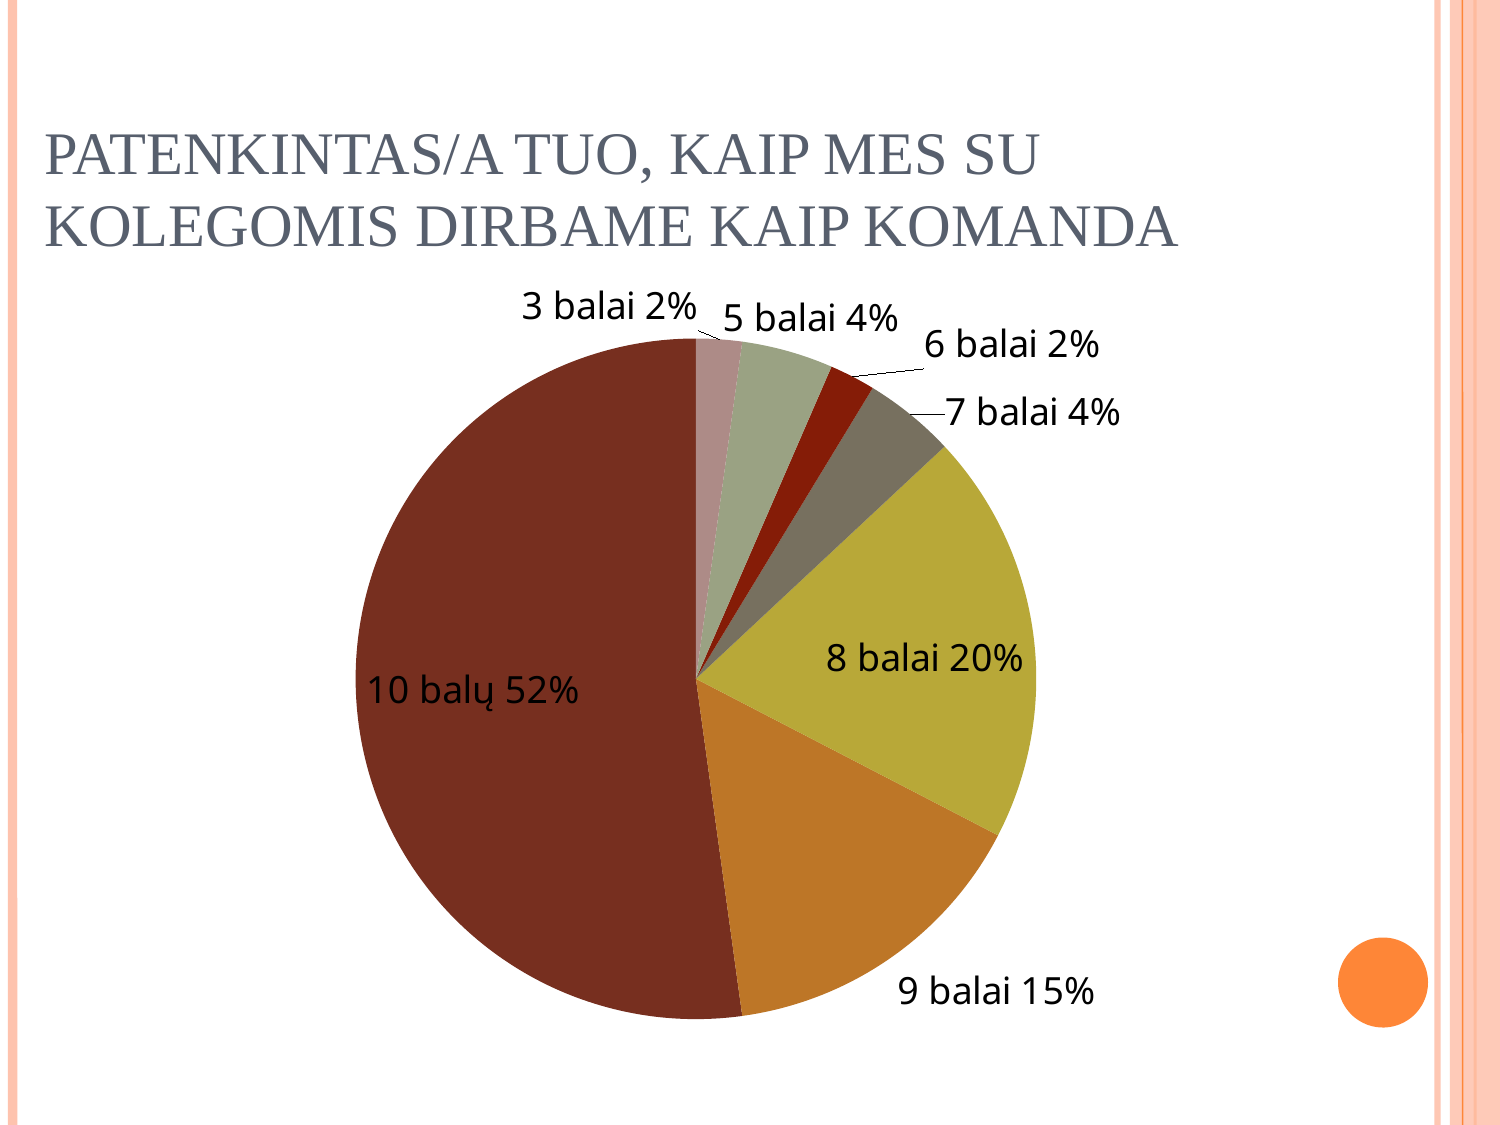

# Patenkintas/a tuo, kaip mes su kolegomis dirbame kaip komanda
### Chart
| Category | Pardavimas |
|---|---|
| 10 balų | 24.0 |
| 9 balai | 7.0 |
| 8 balai | 9.0 |
| 7 balai | 2.0 |
| 6 balai | 1.0 |
| 5 balai | 2.0 |
| 3 balai | 1.0 |